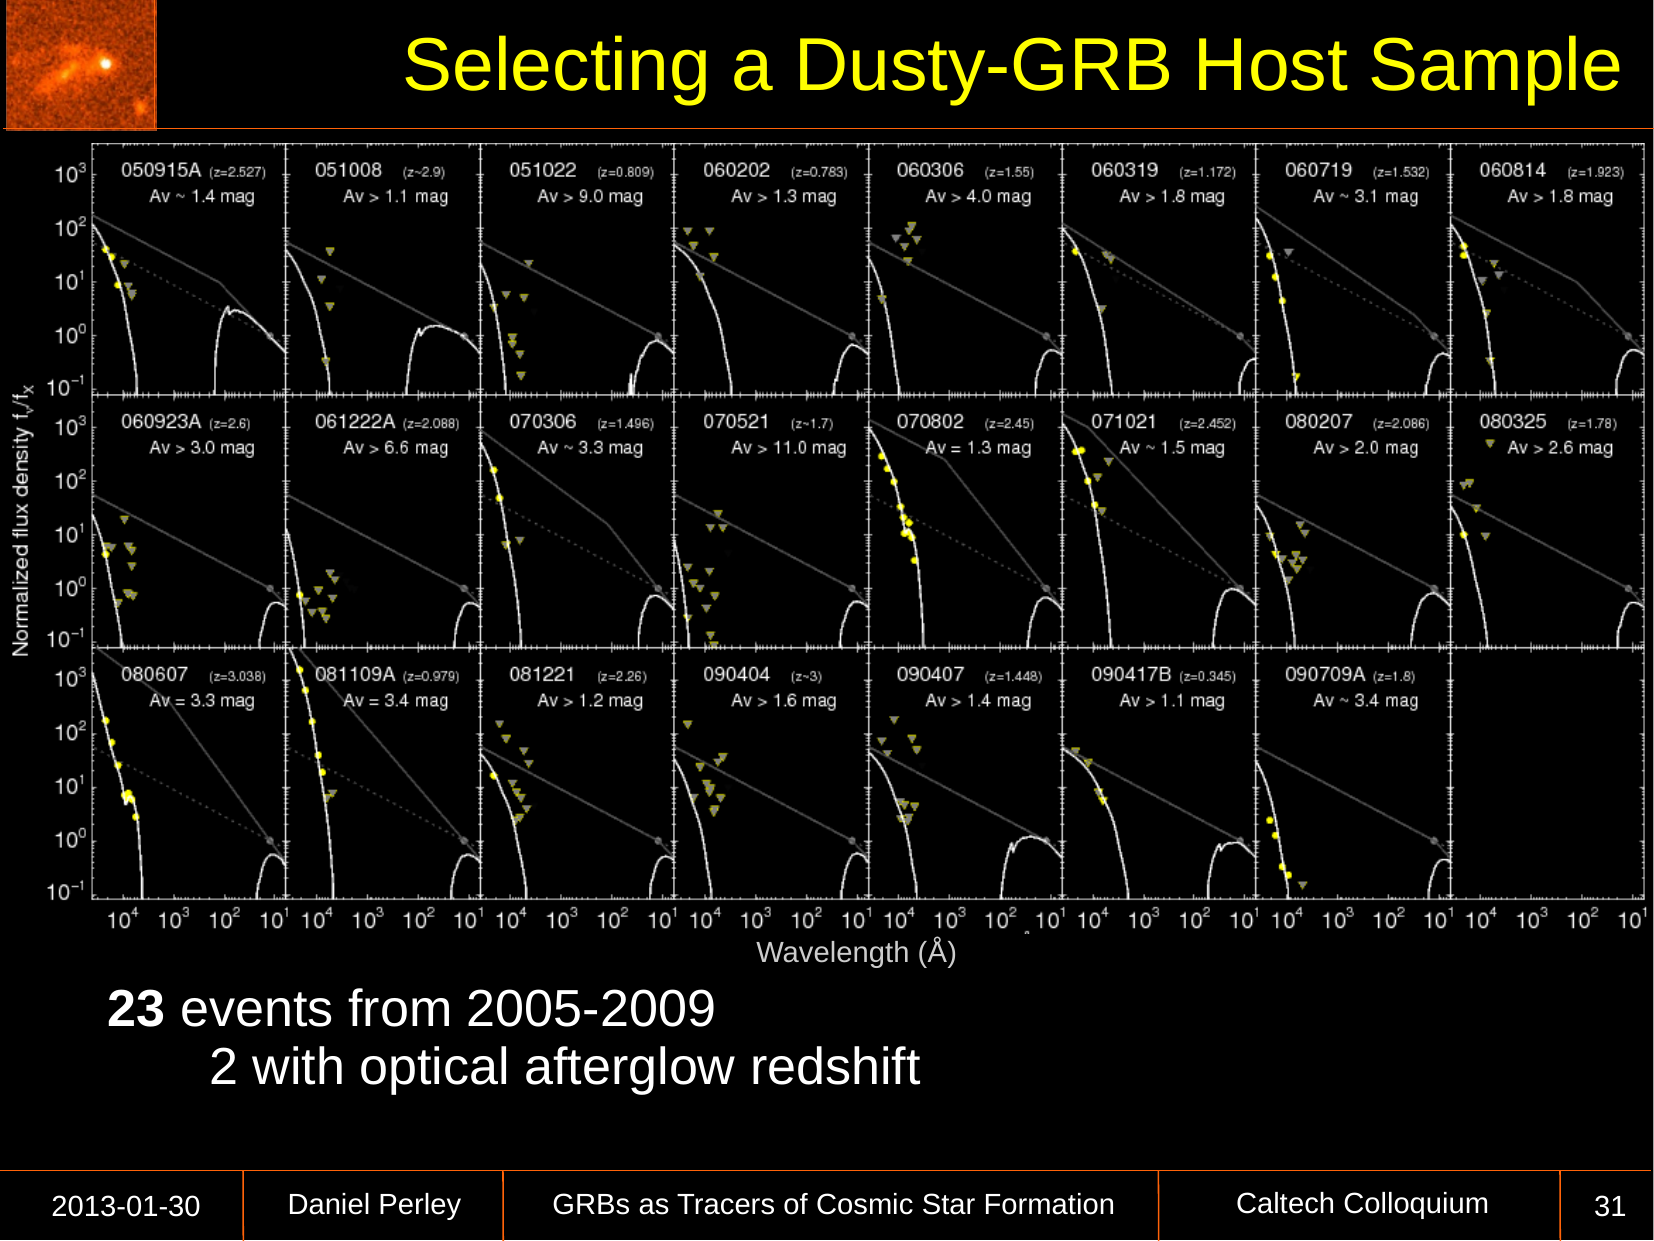

# Selecting a Dusty-GRB Host Sample
23 events from 2005-2009
 2 with optical afterglow redshift
Wavelength (Å)
2013-01-30
31